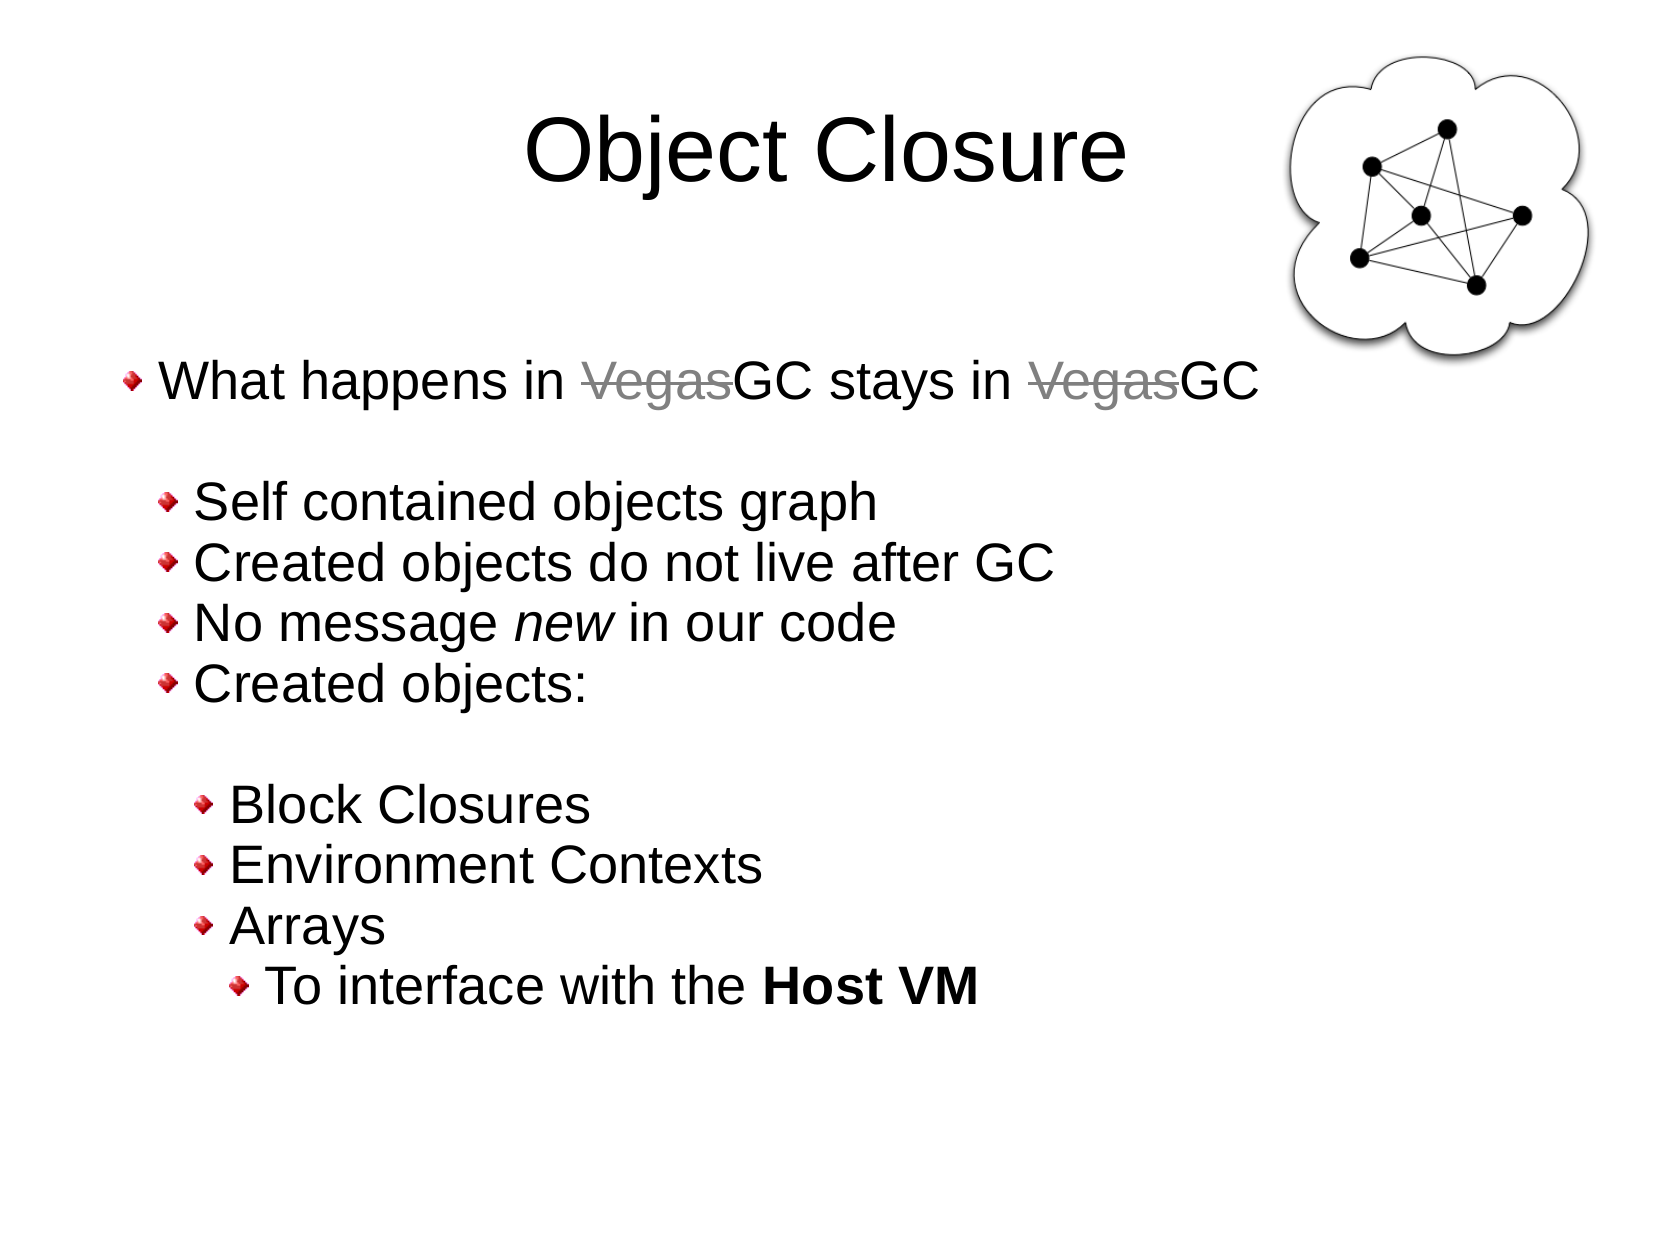

Object Closure
What happens in VegasGC stays in VegasGC
Self contained objects graph
Created objects do not live after GC
No message new in our code
Created objects:
Block Closures
Environment Contexts
Arrays
To interface with the Host VM